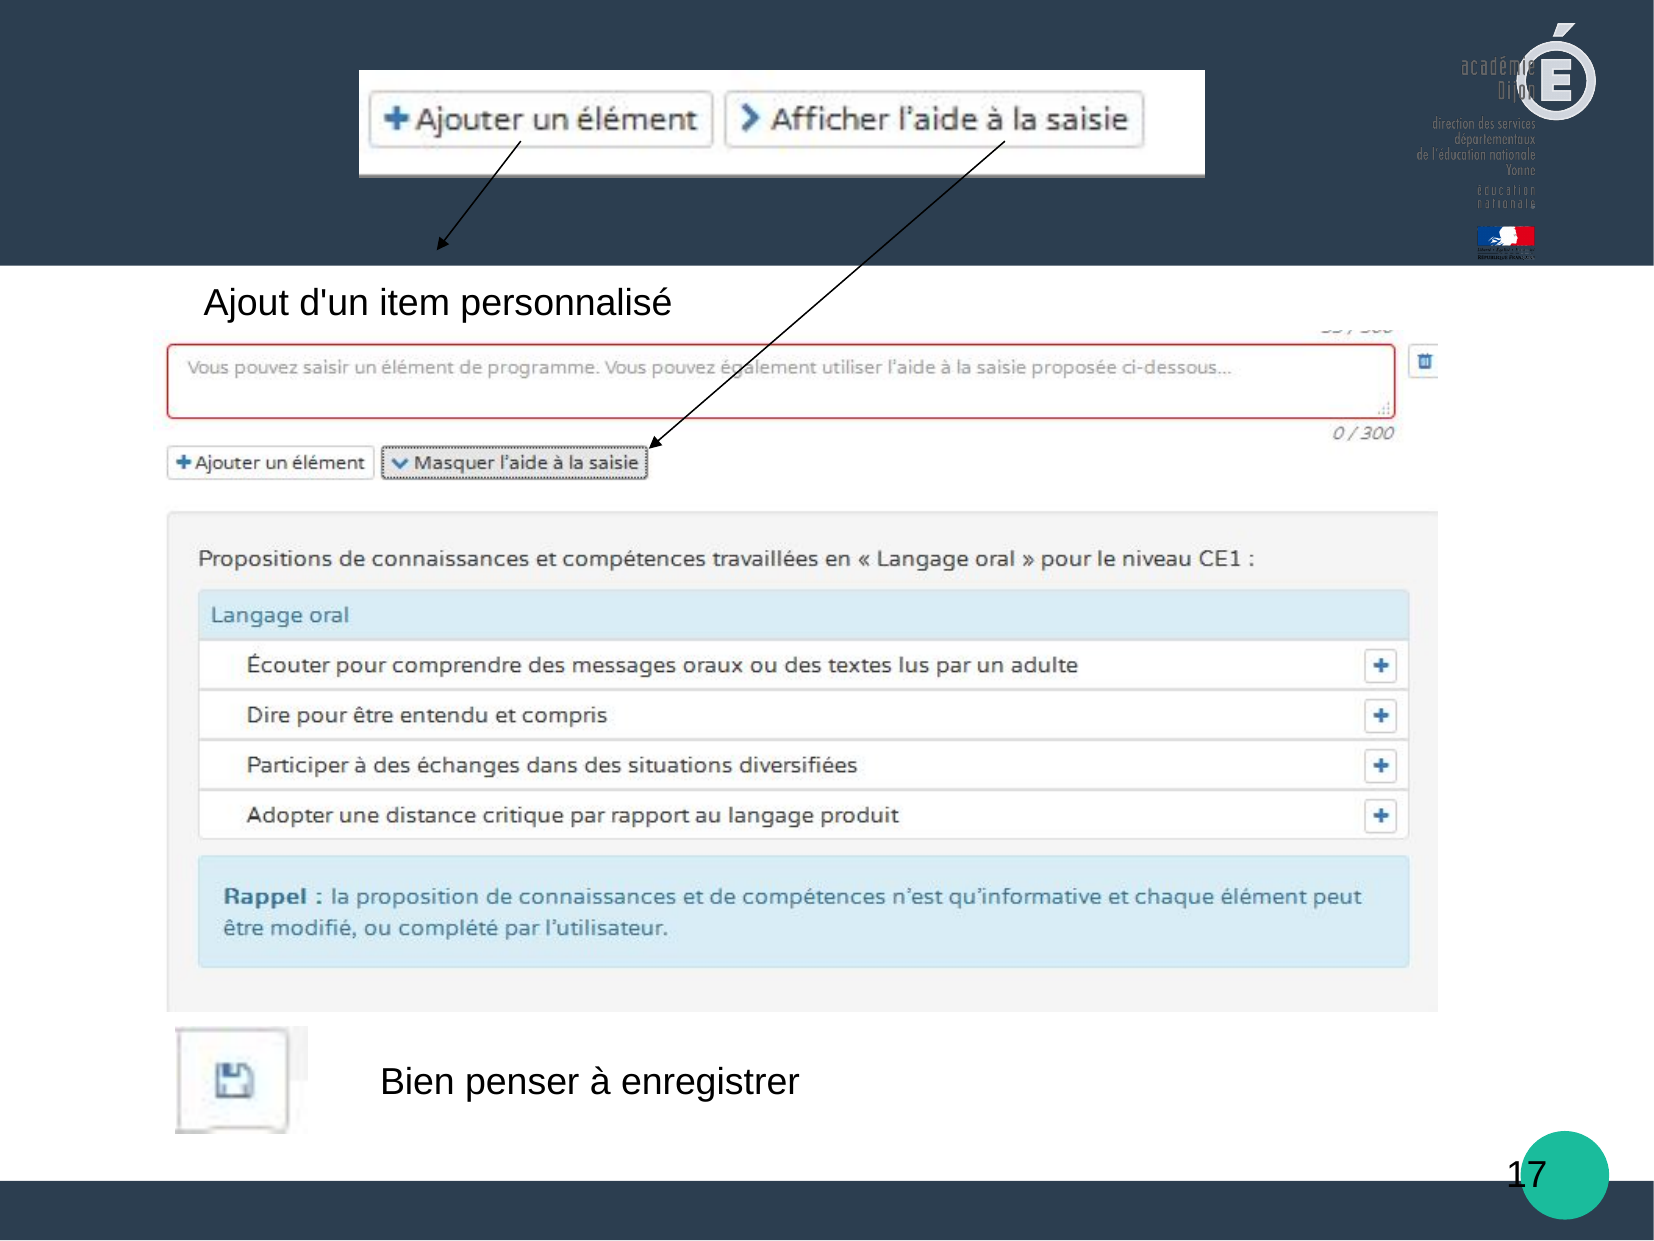

Ajout d'un item personnalisé
Bien penser à enregistrer
17